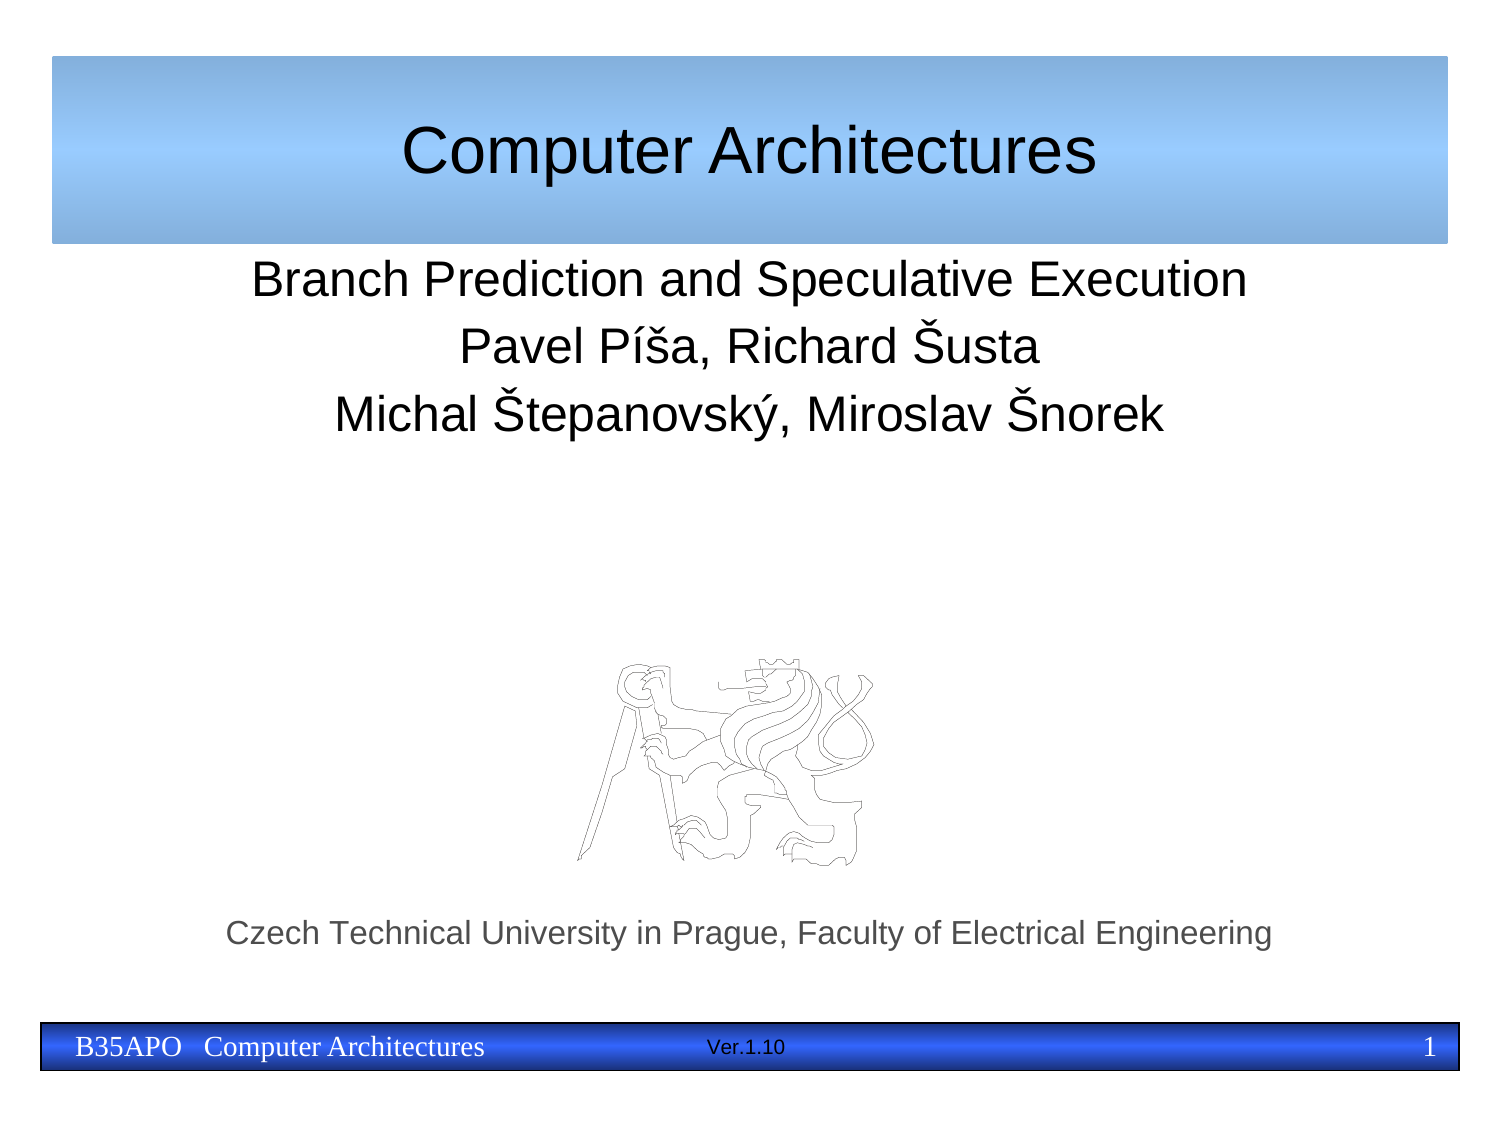

# Computer Architectures
Branch Prediction and Speculative Execution
Pavel Píša, Richard Šusta
Michal Štepanovský, Miroslav Šnorek
Czech Technical University in Prague, Faculty of Electrical Engineering
B35APO Computer Architectures
1
Ver.1.10